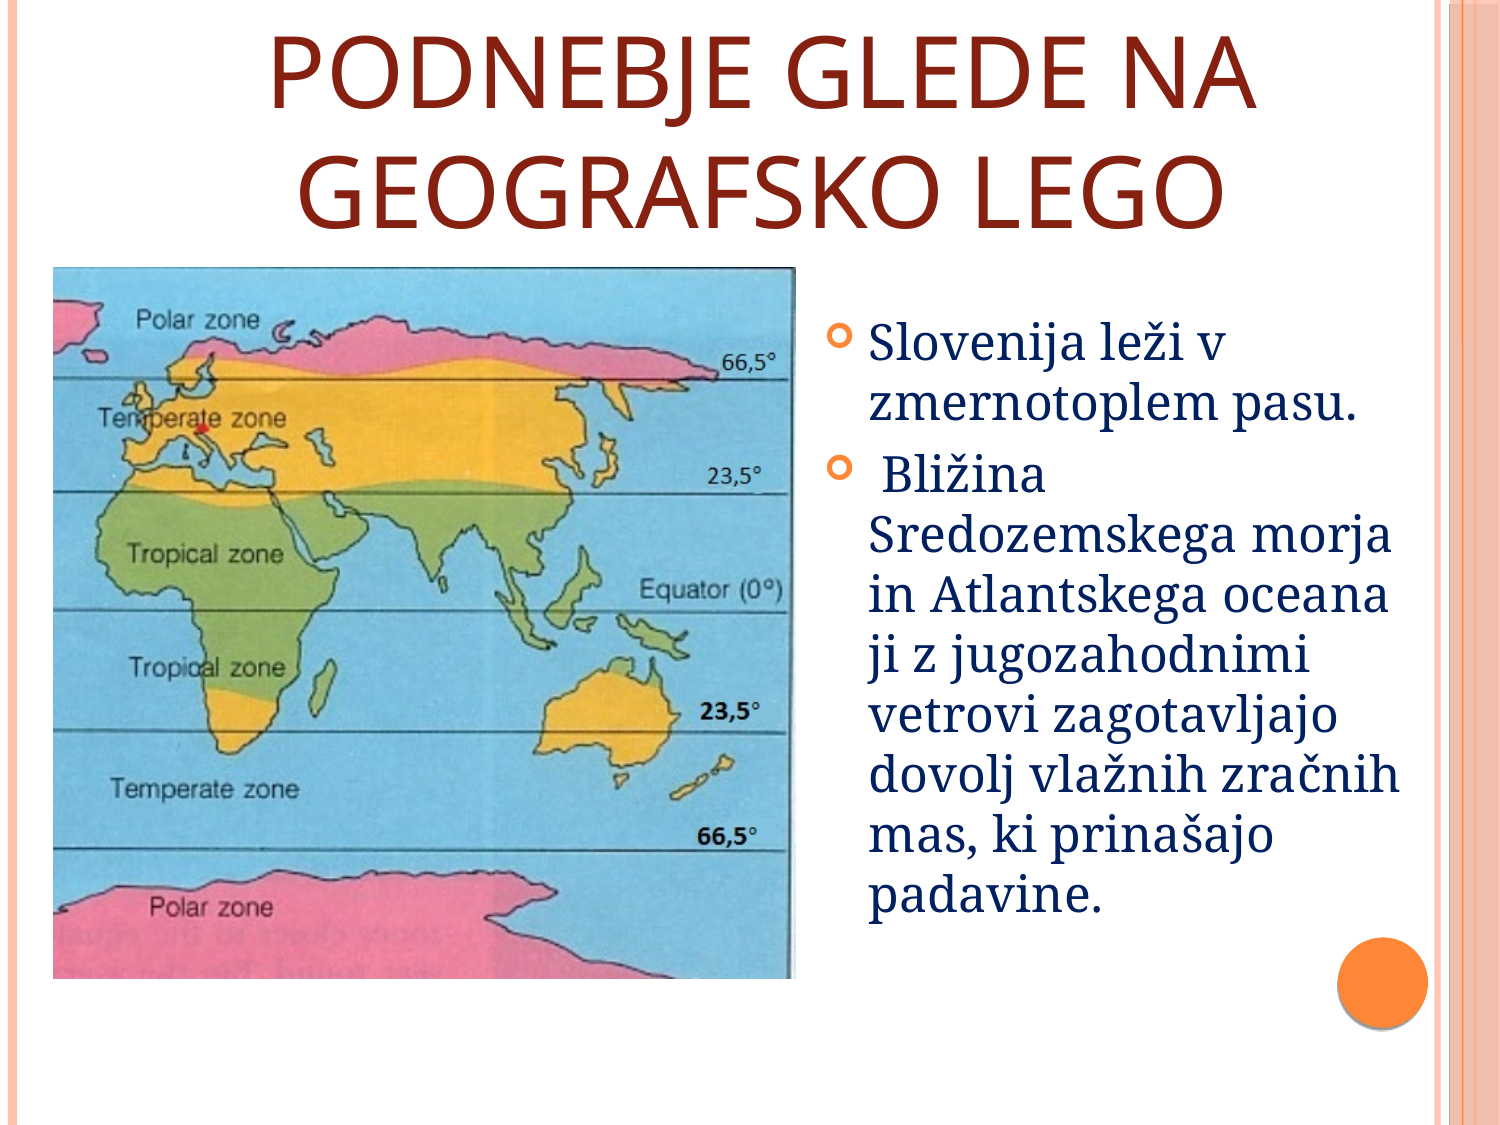

# Podnebje glede na geografsko lego
Slovenija leži v zmernotoplem pasu.
 Bližina Sredozemskega morja in Atlantskega oceana ji z jugozahodnimi vetrovi zagotavljajo dovolj vlažnih zračnih mas, ki prinašajo padavine.